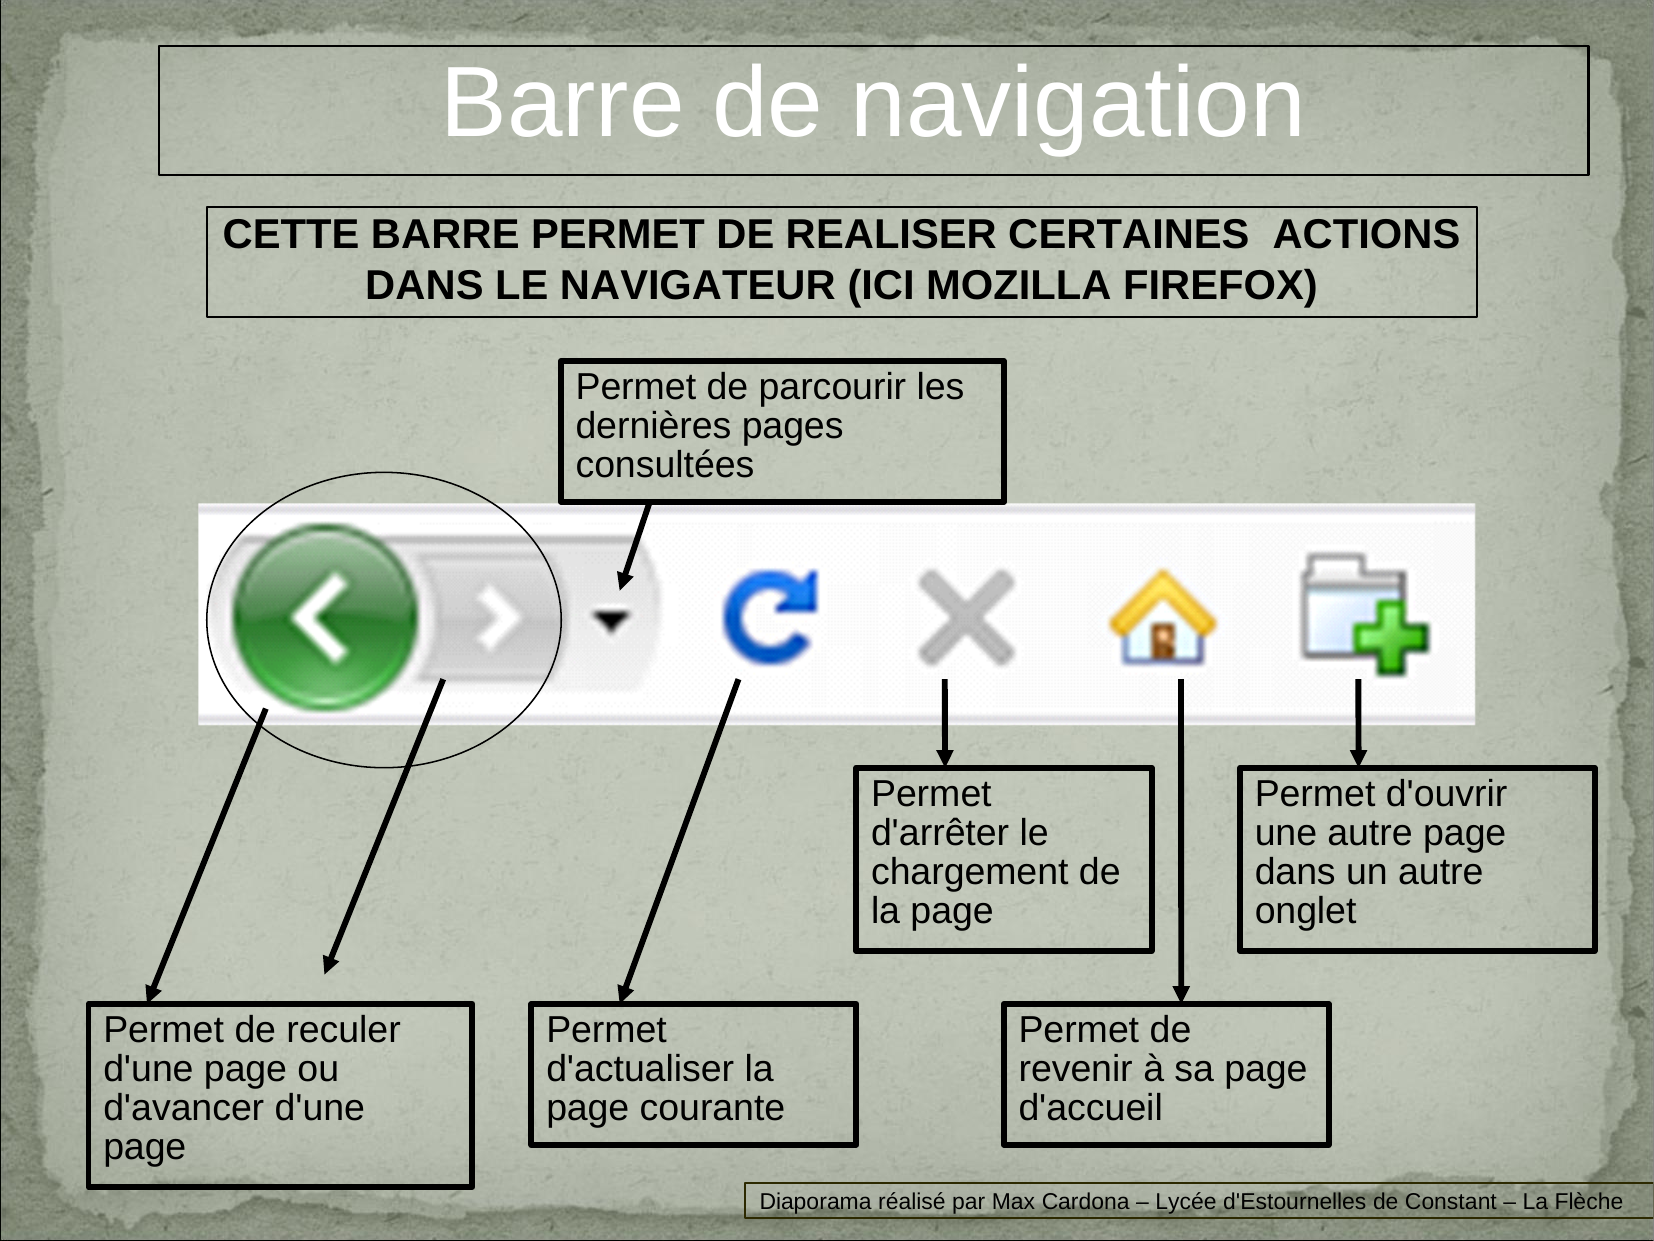

Barre de navigation
CETTE BARRE PERMET DE REALISER CERTAINES ACTIONS DANS LE NAVIGATEUR (ICI MOZILLA FIREFOX)‏
Permet de parcourir les dernières pages consultées
Permet d'arrêter le chargement de la page
Permet d'ouvrir une autre page dans un autre onglet
Permet de reculer d'une page ou d'avancer d'une page
Permet d'actualiser la page courante
Permet de revenir à sa page d'accueil
Diaporama réalisé par Max Cardona – Lycée d'Estournelles de Constant – La Flèche